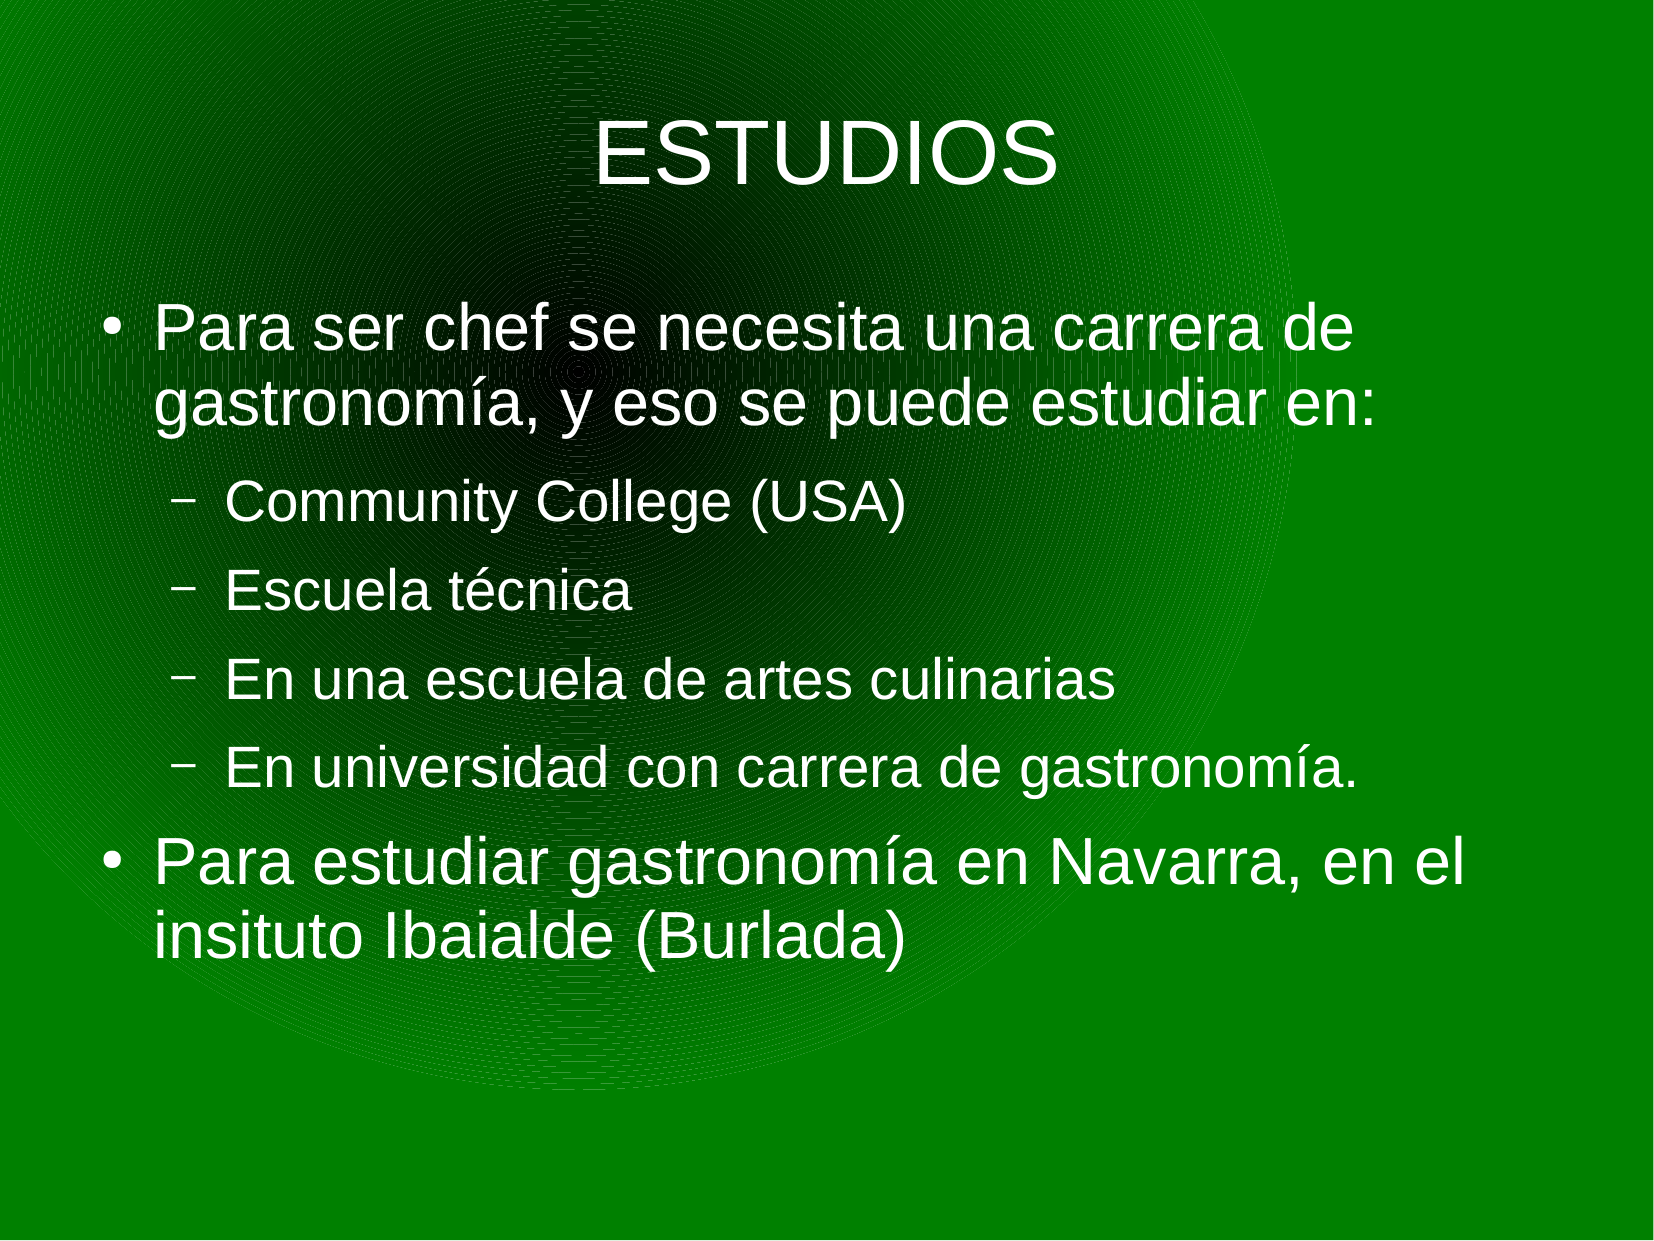

# ESTUDIOS
Para ser chef se necesita una carrera de gastronomía, y eso se puede estudiar en:
Community College (USA)
Escuela técnica
En una escuela de artes culinarias
En universidad con carrera de gastronomía.
Para estudiar gastronomía en Navarra, en el insituto Ibaialde (Burlada)